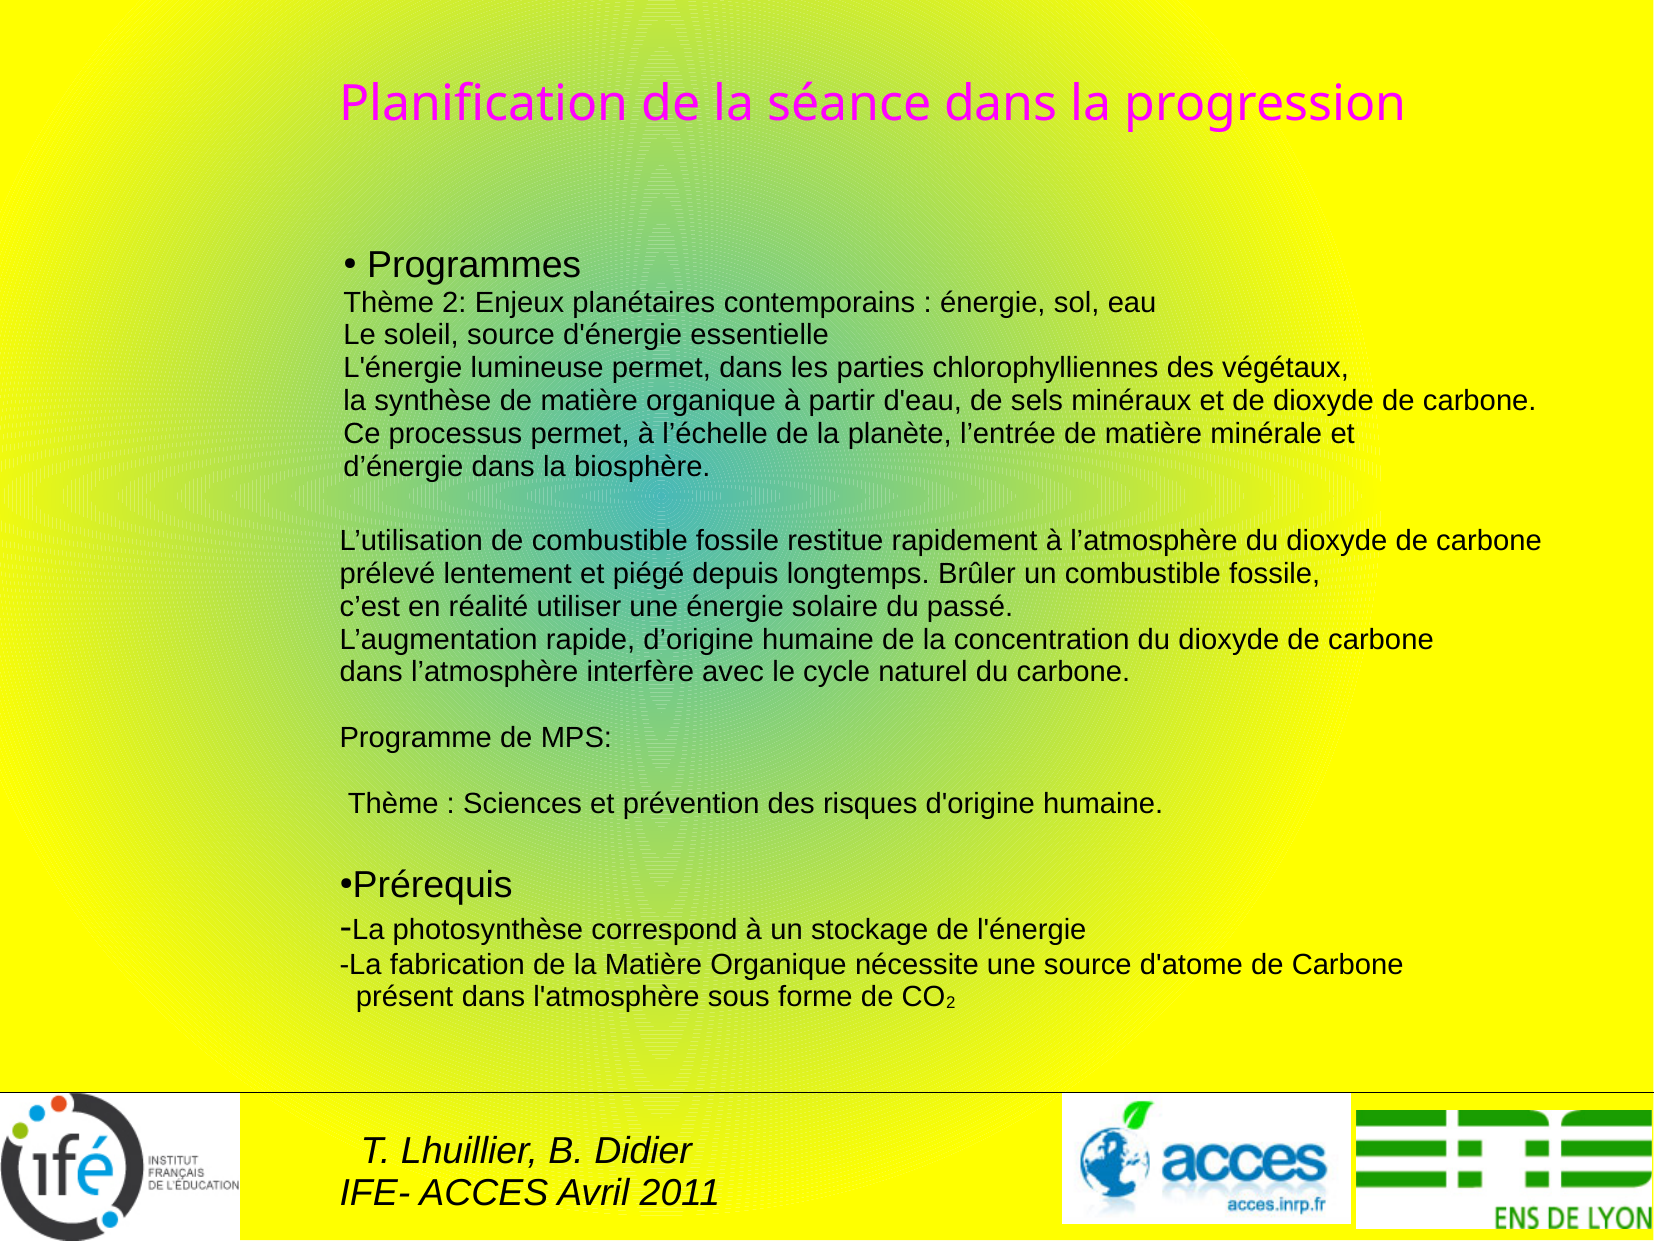

Planification de la séance dans la progression
 Programmes
Thème 2: Enjeux planétaires contemporains : énergie, sol, eau
Le soleil, source d'énergie essentielle
L'énergie lumineuse permet, dans les parties chlorophylliennes des végétaux,
la synthèse de matière organique à partir d'eau, de sels minéraux et de dioxyde de carbone.
Ce processus permet, à l’échelle de la planète, l’entrée de matière minérale et
d’énergie dans la biosphère.
L’utilisation de combustible fossile restitue rapidement à l’atmosphère du dioxyde de carbone
prélevé lentement et piégé depuis longtemps. Brûler un combustible fossile,
c’est en réalité utiliser une énergie solaire du passé.
L’augmentation rapide, d’origine humaine de la concentration du dioxyde de carbone
dans l’atmosphère interfère avec le cycle naturel du carbone.
Programme de MPS:
 Thème : Sciences et prévention des risques d'origine humaine.
Prérequis
-La photosynthèse correspond à un stockage de l'énergie
-La fabrication de la Matière Organique nécessite une source d'atome de Carbone
 présent dans l'atmosphère sous forme de CO2
 T. Lhuillier, B. Didier
IFE- ACCES Avril 2011